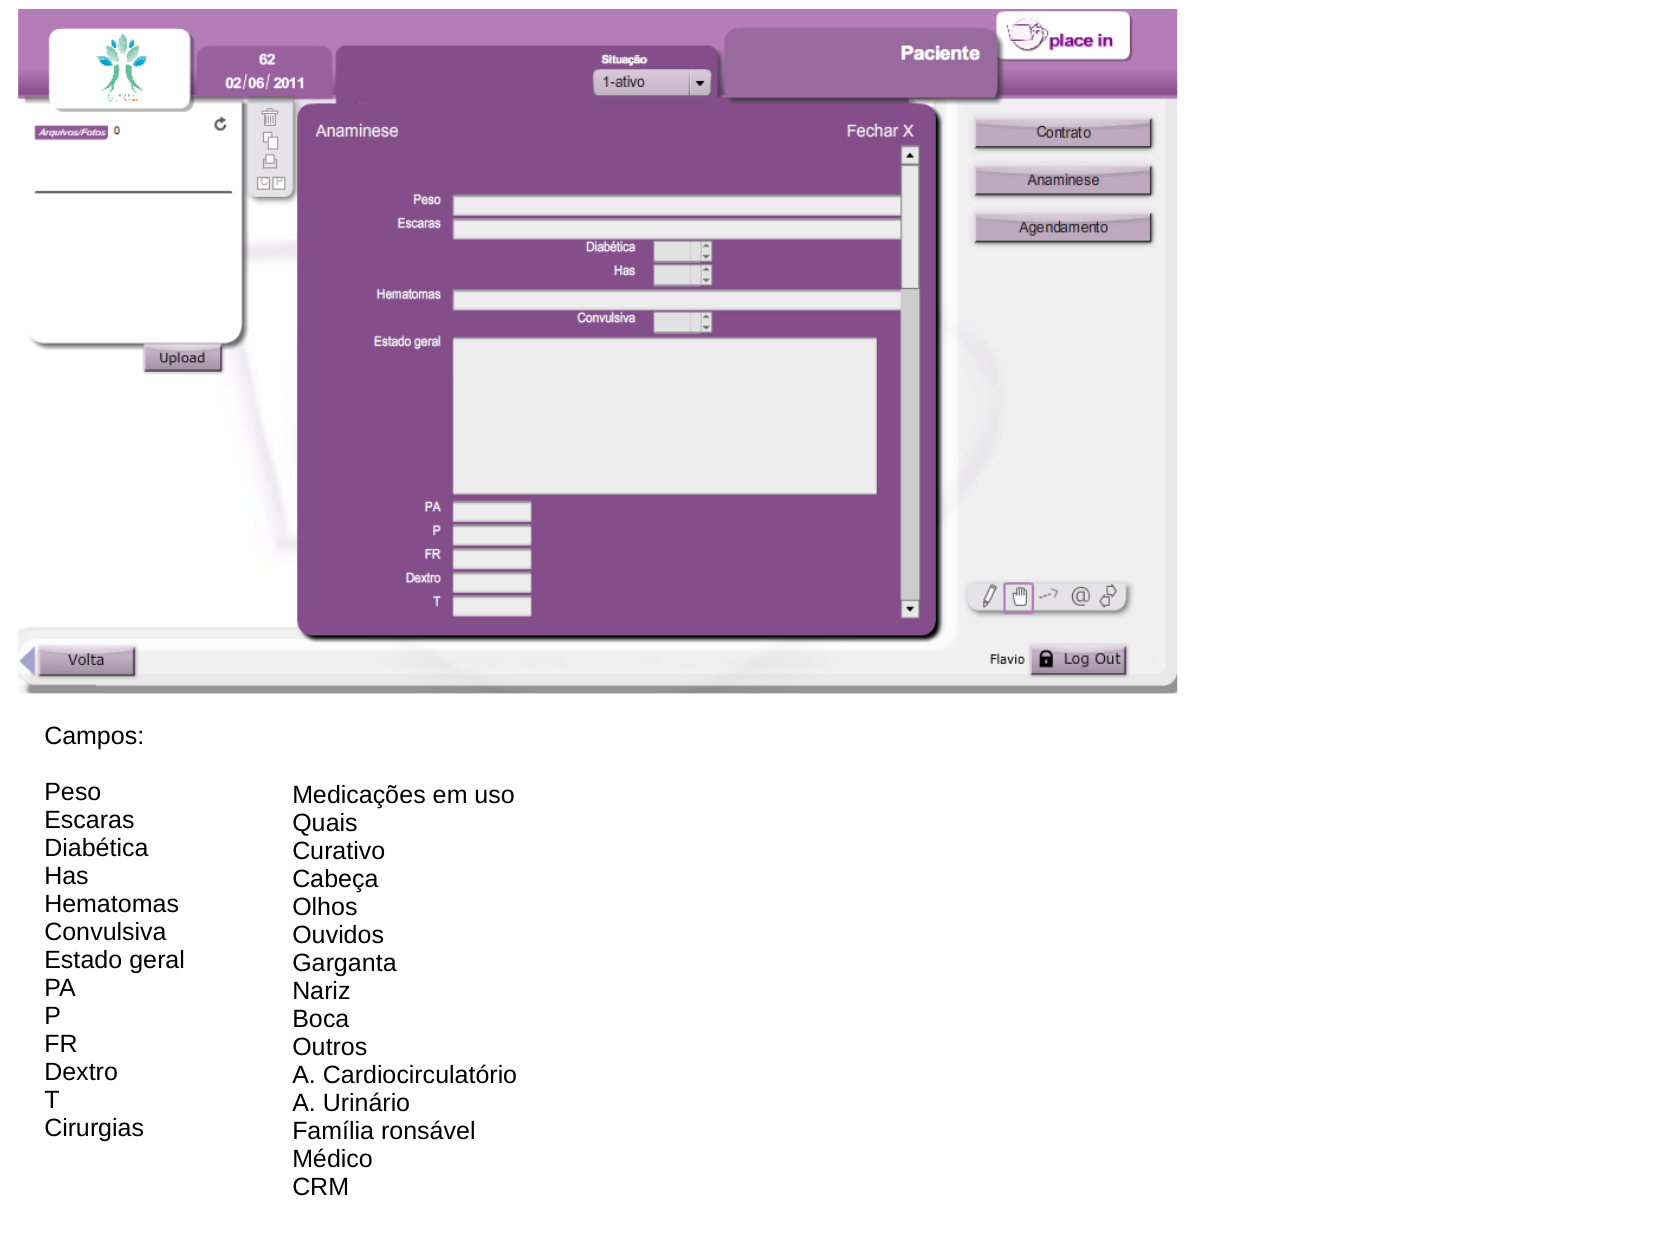

Campos:
Peso
Escaras
Diabética
Has
Hematomas
Convulsiva
Estado geral
PA
P
FR
Dextro
T
Cirurgias
Medicações em uso
Quais
Curativo
Cabeça
Olhos
Ouvidos
Garganta
Nariz
Boca
Outros
A. Cardiocirculatório
A. Urinário
Família ronsável
Médico
CRM